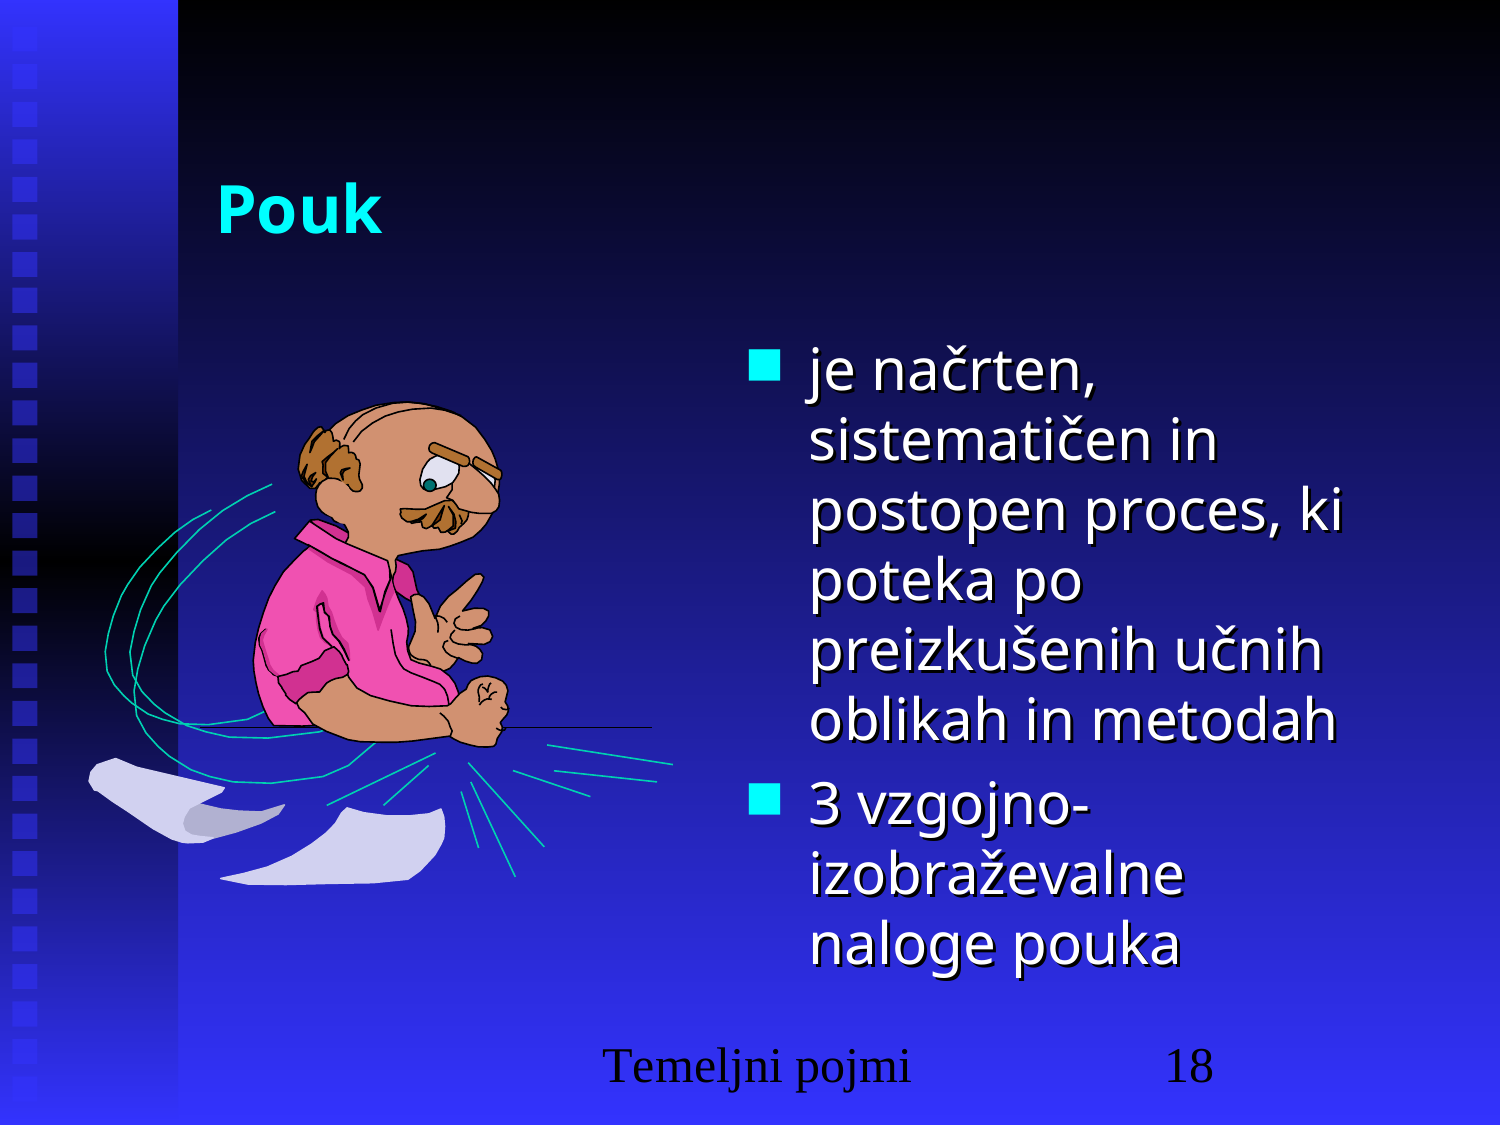

# Pouk
je načrten, sistematičen in postopen proces, ki poteka po preizkušenih učnih oblikah in metodah
3 vzgojno-izobraževalne naloge pouka
Temeljni pojmi
18